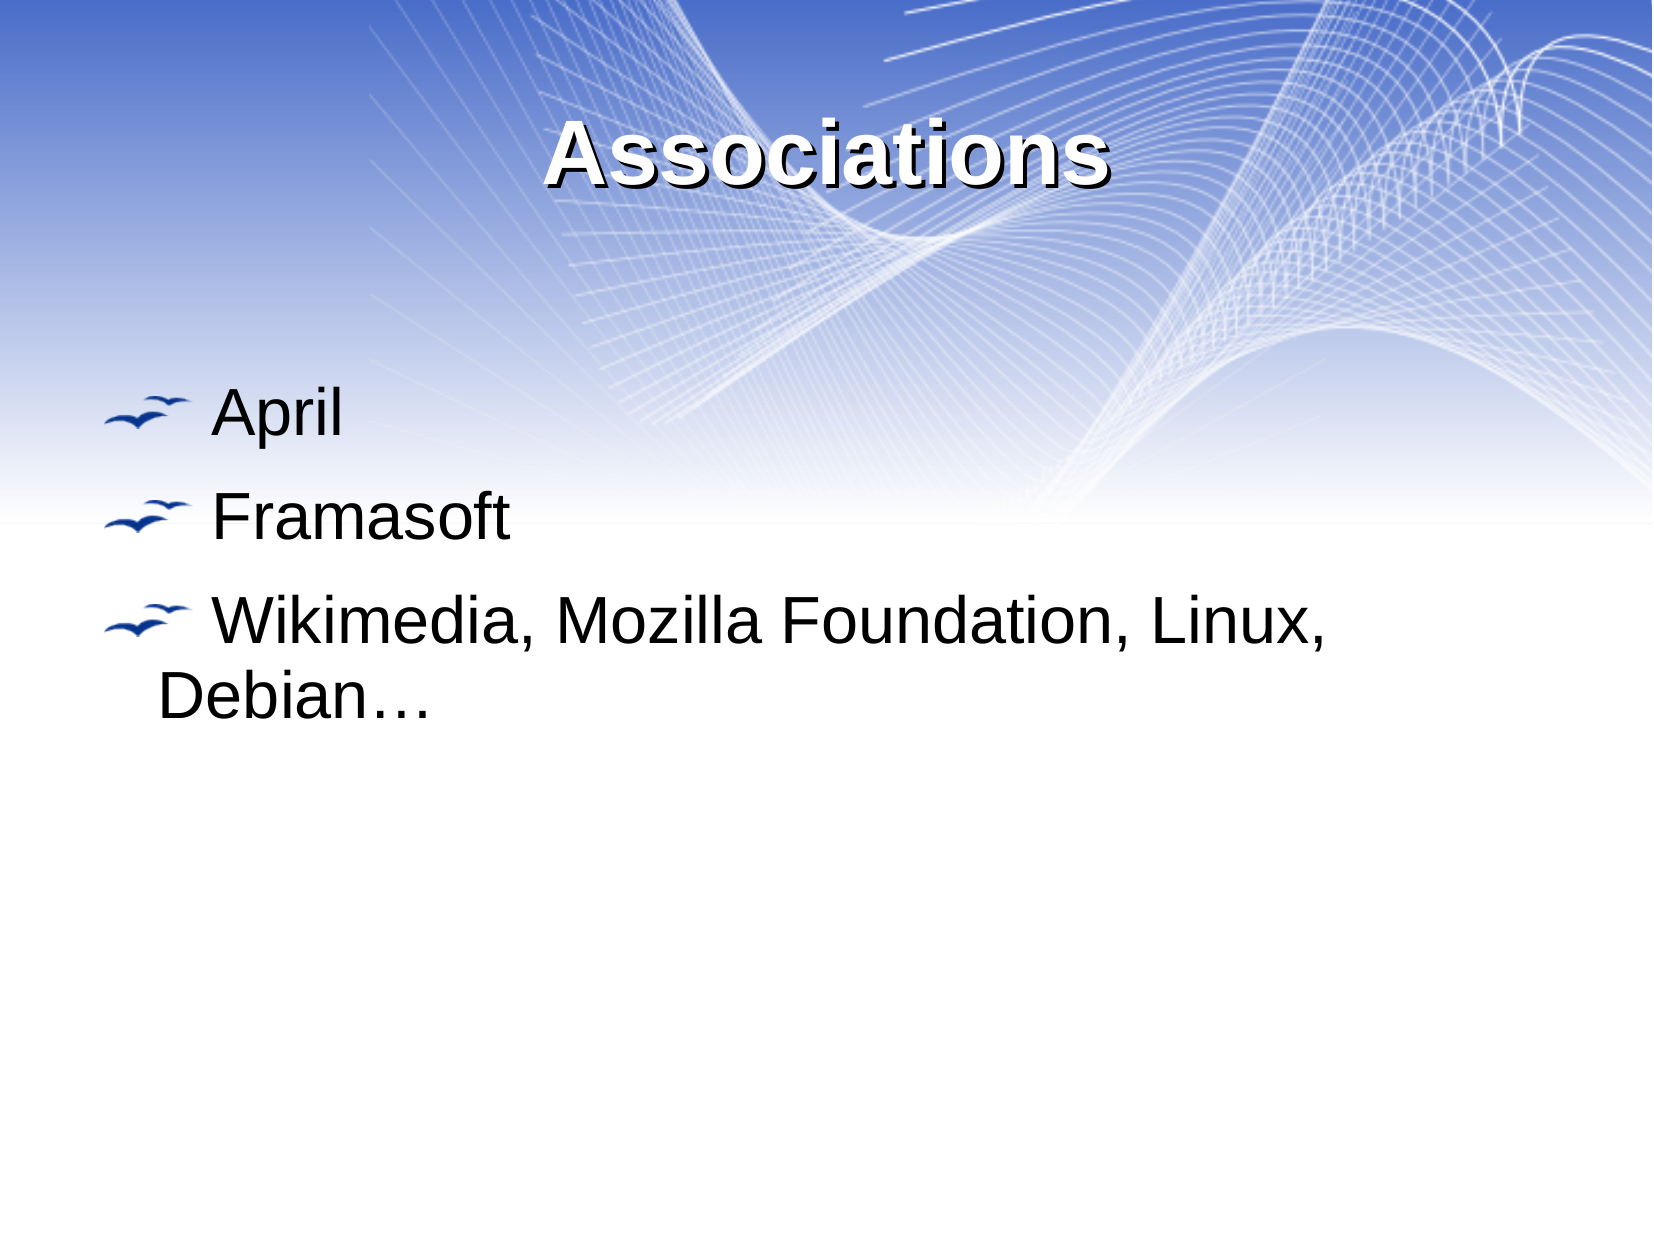

# Associations
 April
 Framasoft
 Wikimedia, Mozilla Foundation, Linux, Debian…